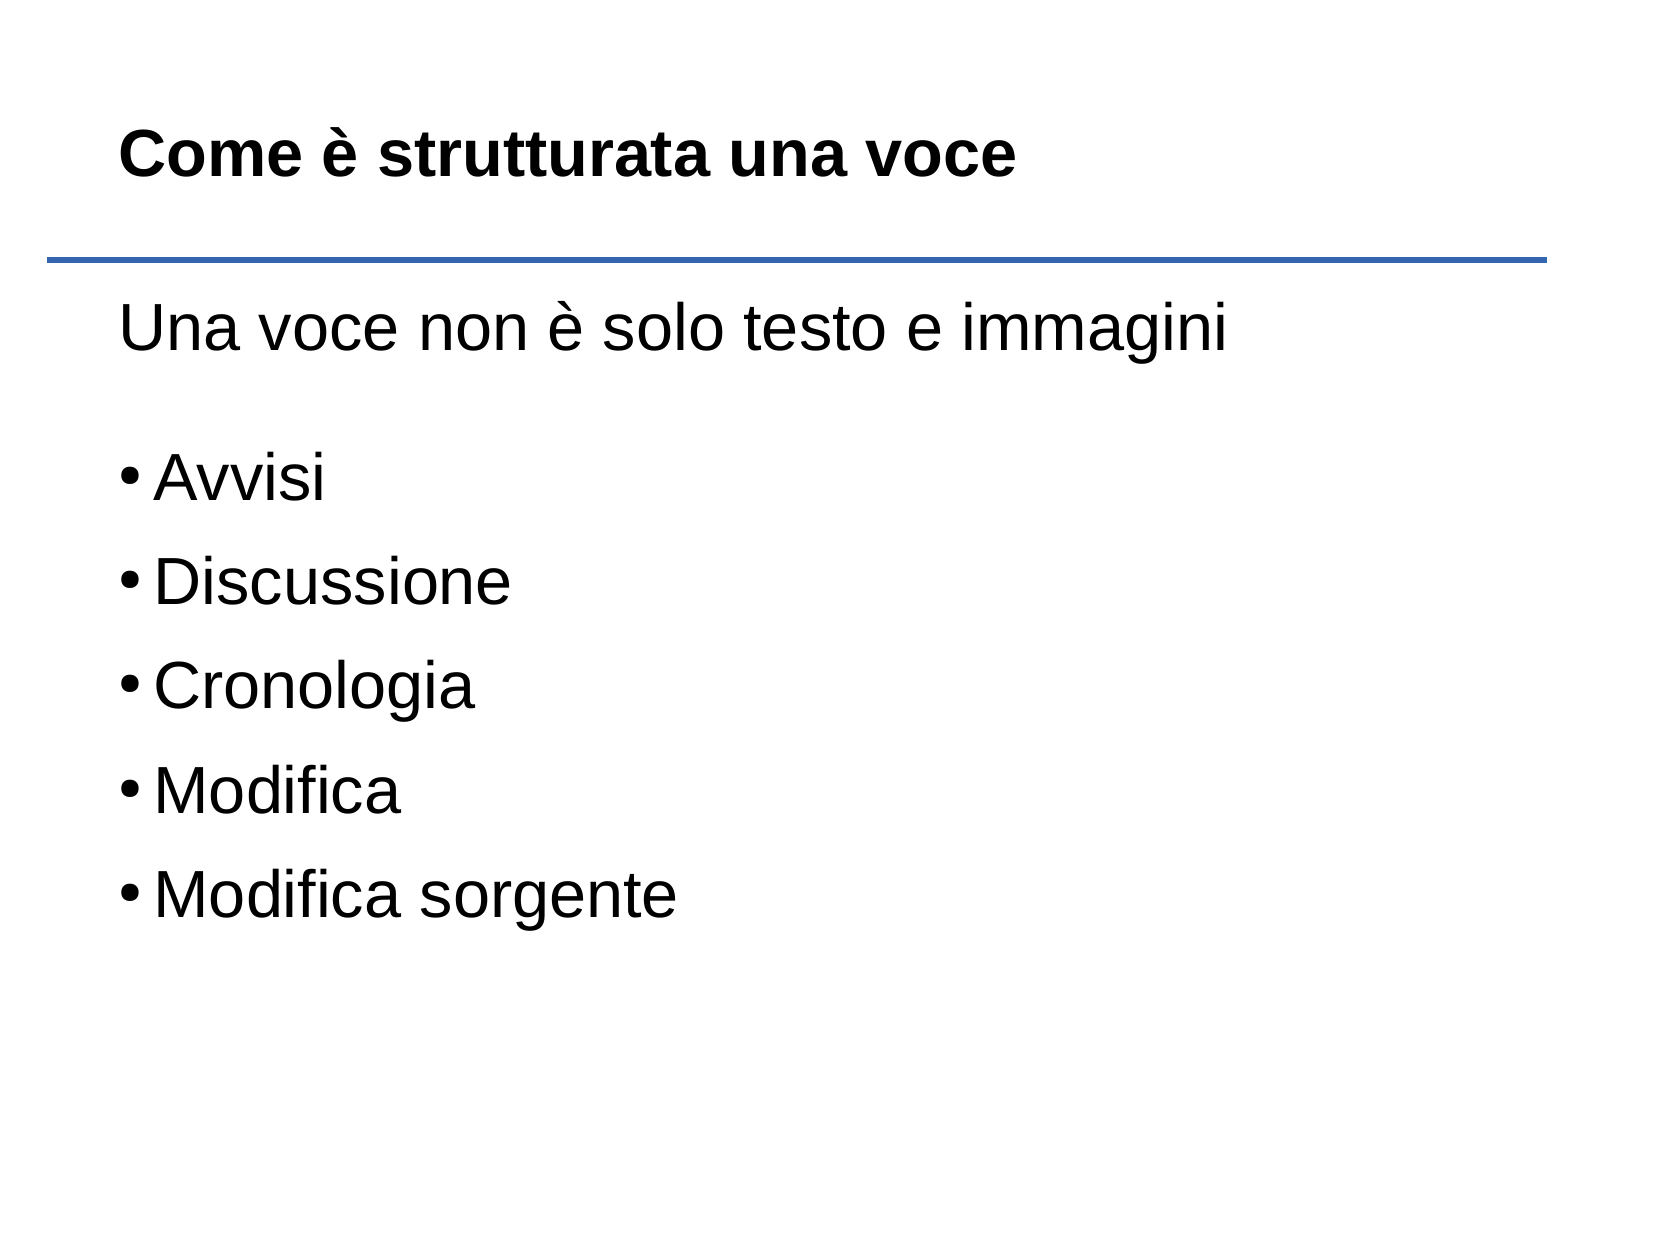

# Come è strutturata una voce
Una voce non è solo testo e immagini
Avvisi
Discussione
Cronologia
Modifica
Modifica sorgente